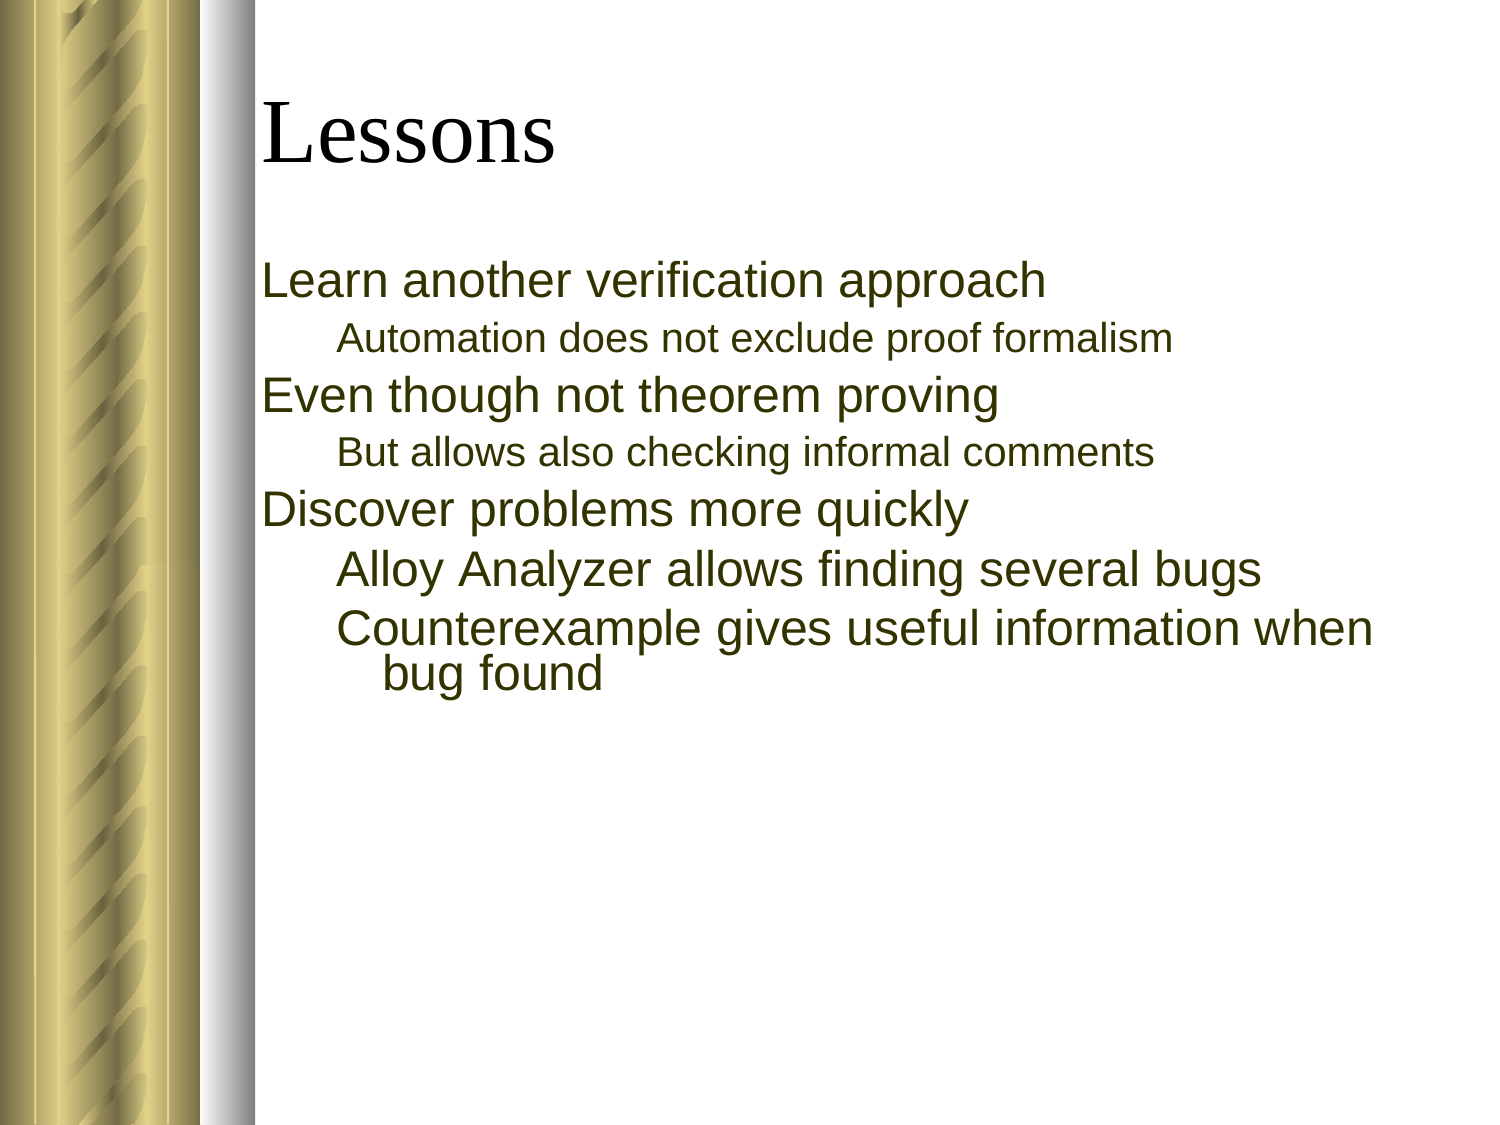

# Lessons
Learn another verification approach
Automation does not exclude proof formalism
Even though not theorem proving
But allows also checking informal comments
Discover problems more quickly
Alloy Analyzer allows finding several bugs
Counterexample gives useful information when bug found